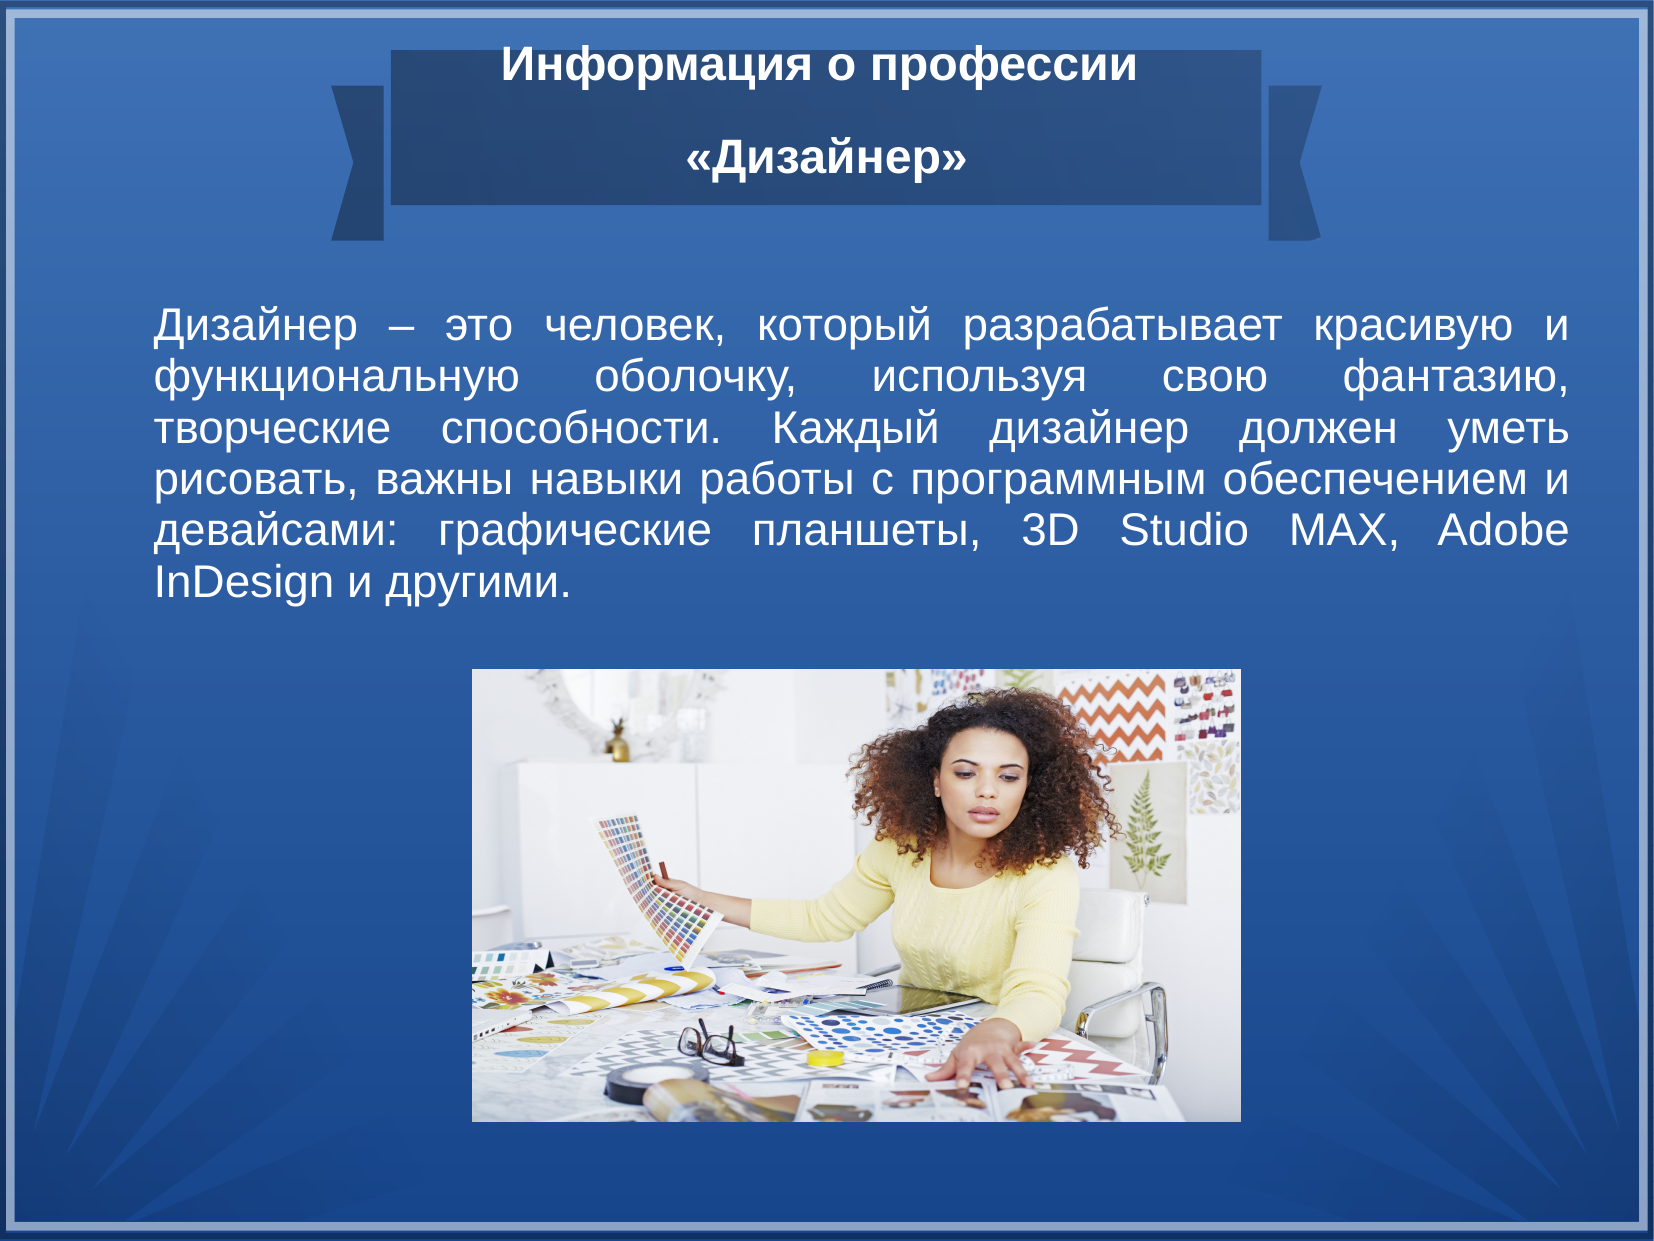

# Информация о профессии «Дизайнер»
Дизайнер – это человек, который разрабатывает красивую и функциональную оболочку, используя свою фантазию, творческие способности. Каждый дизайнер должен уметь рисовать, важны навыки работы с программным обеспечением и девайсами: графические планшеты, 3D Studio MAX, Adobe InDesign и другими.